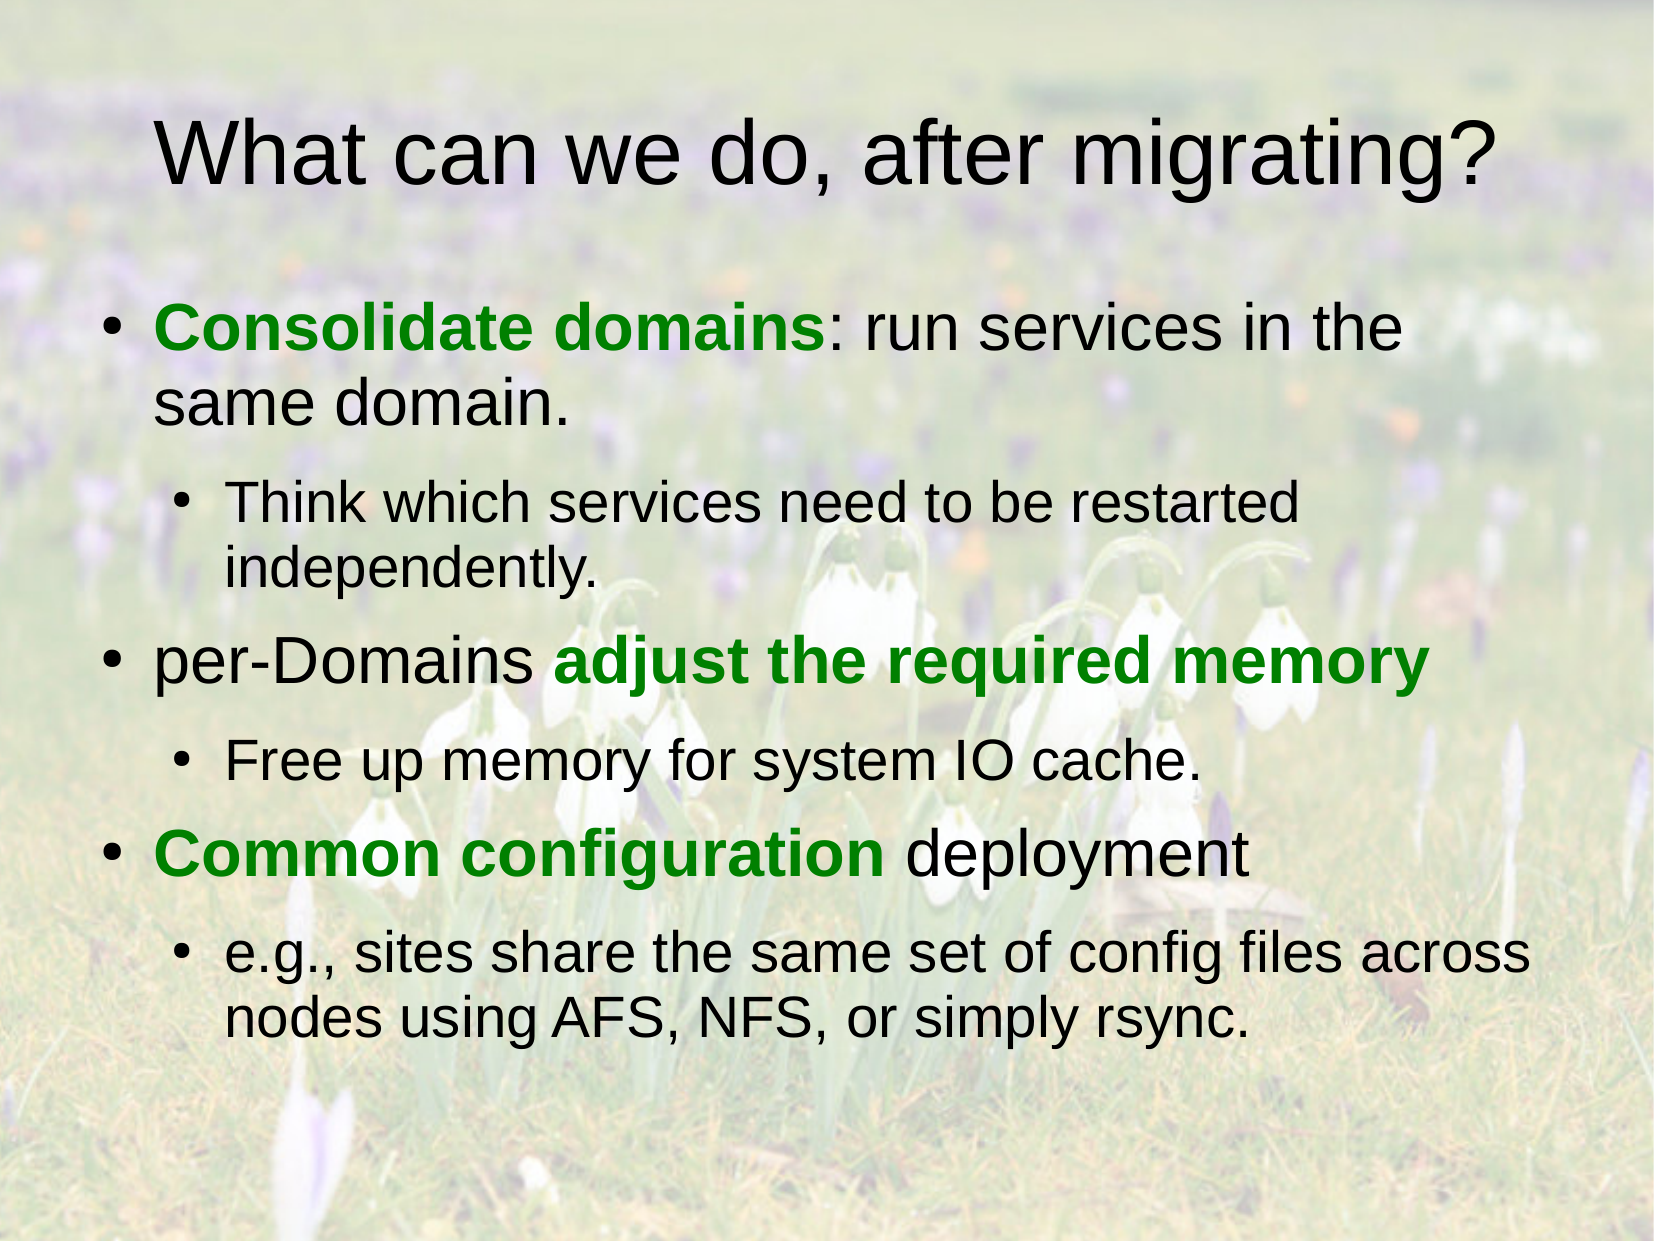

# What can we do, after migrating?
Consolidate domains: run services in the same domain.
Think which services need to be restarted independently.
per-Domains adjust the required memory
Free up memory for system IO cache.
Common configuration deployment
e.g., sites share the same set of config files across nodes using AFS, NFS, or simply rsync.